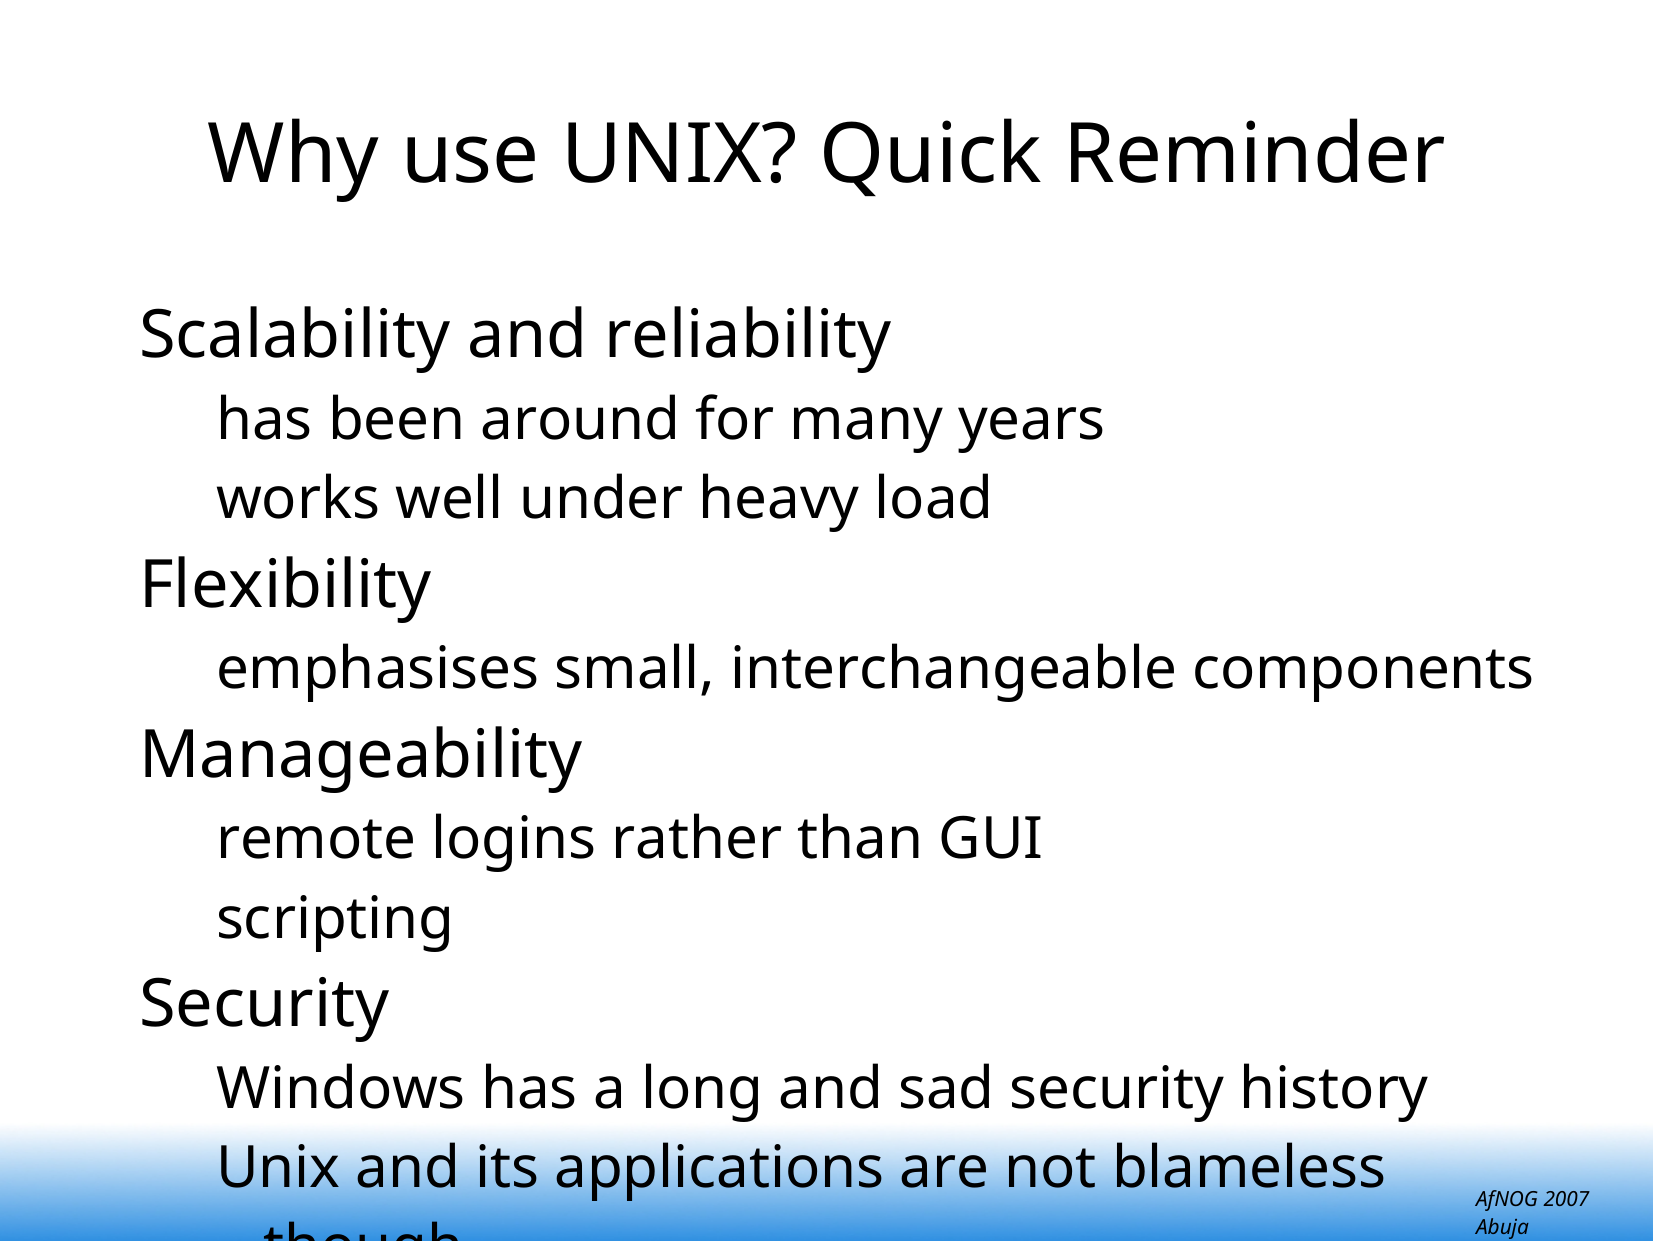

# Why use UNIX? Quick Reminder
Scalability and reliability
has been around for many years
works well under heavy load
Flexibility
emphasises small, interchangeable components
Manageability
remote logins rather than GUI
scripting
Security
Windows has a long and sad security history
Unix and its applications are not blameless though